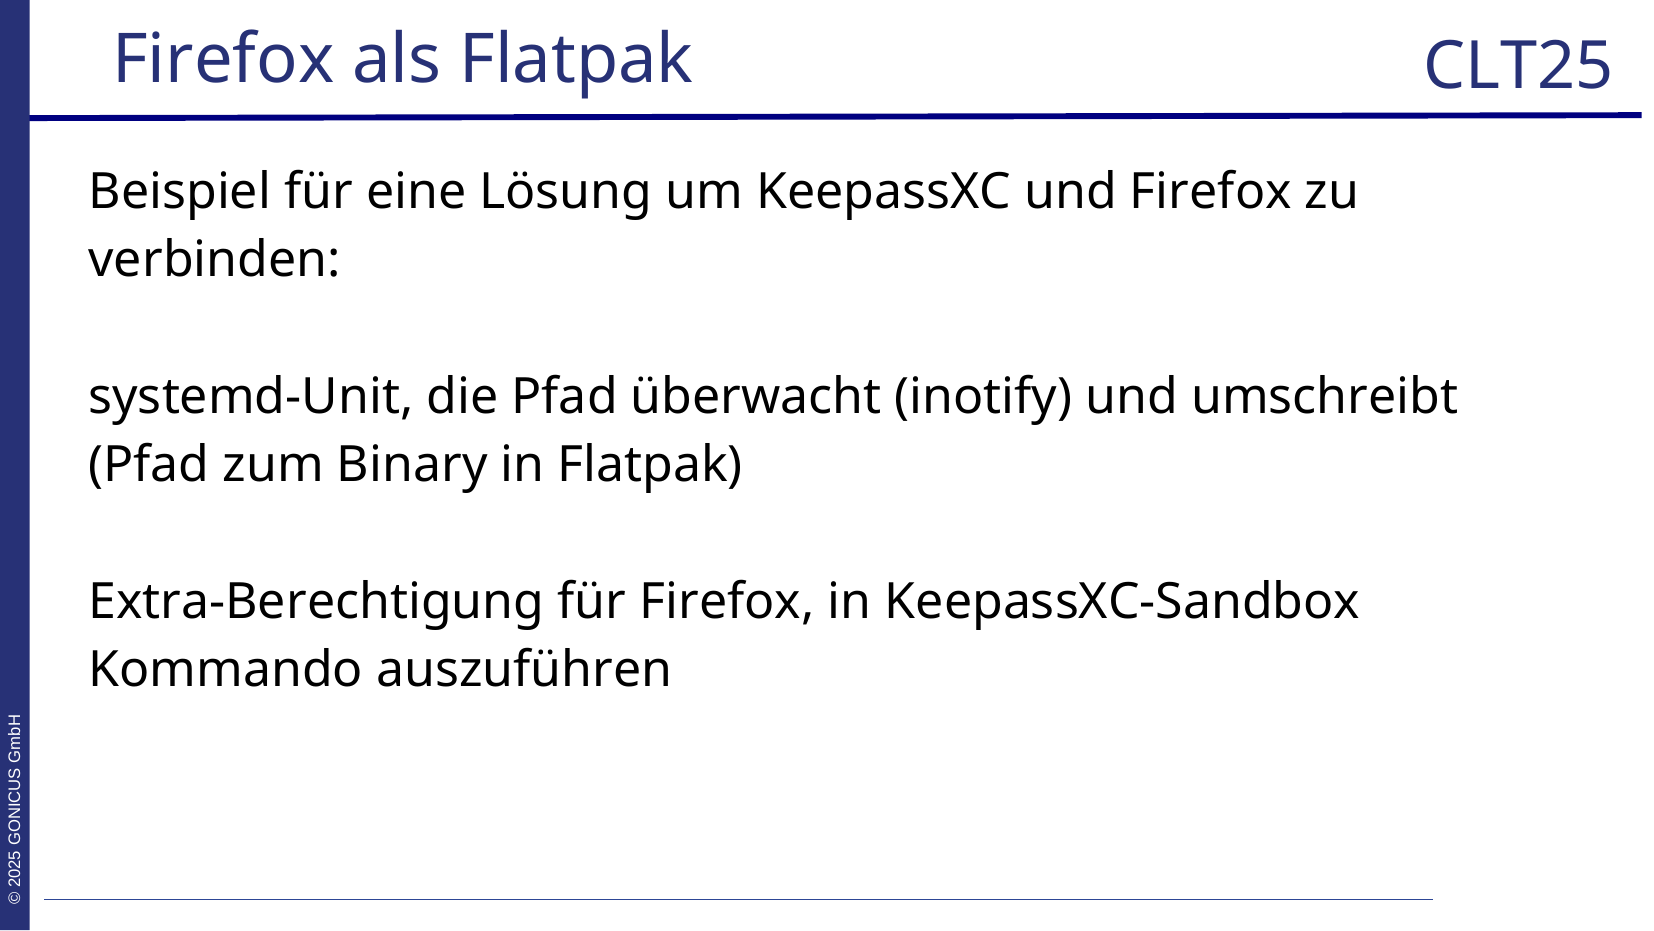

# Firefox als Flatpak
Beispiel für eine Lösung um KeepassXC und Firefox zu verbinden:
systemd-Unit, die Pfad überwacht (inotify) und umschreibt (Pfad zum Binary in Flatpak)
Extra-Berechtigung für Firefox, in KeepassXC-Sandbox Kommando auszuführen